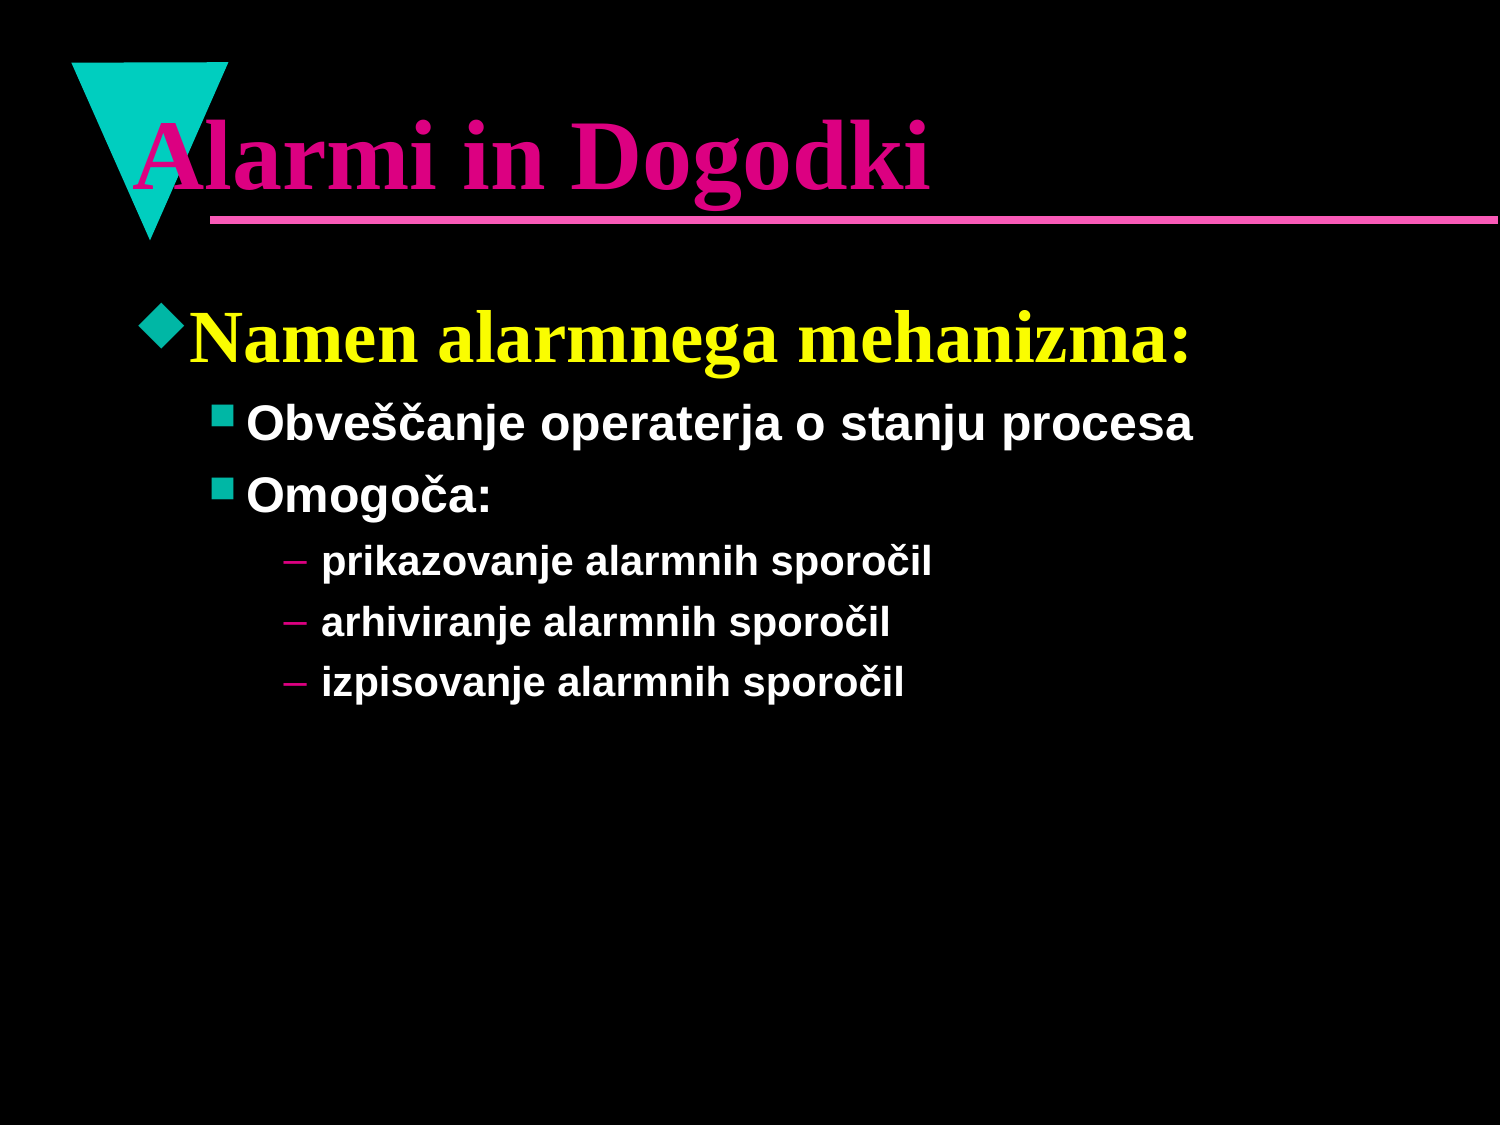

# Alarmi in Dogodki
Namen alarmnega mehanizma:
Obveščanje operaterja o stanju procesa
Omogoča:
prikazovanje alarmnih sporočil
arhiviranje alarmnih sporočil
izpisovanje alarmnih sporočil
RVP2
Alarmi in Dogodki
2